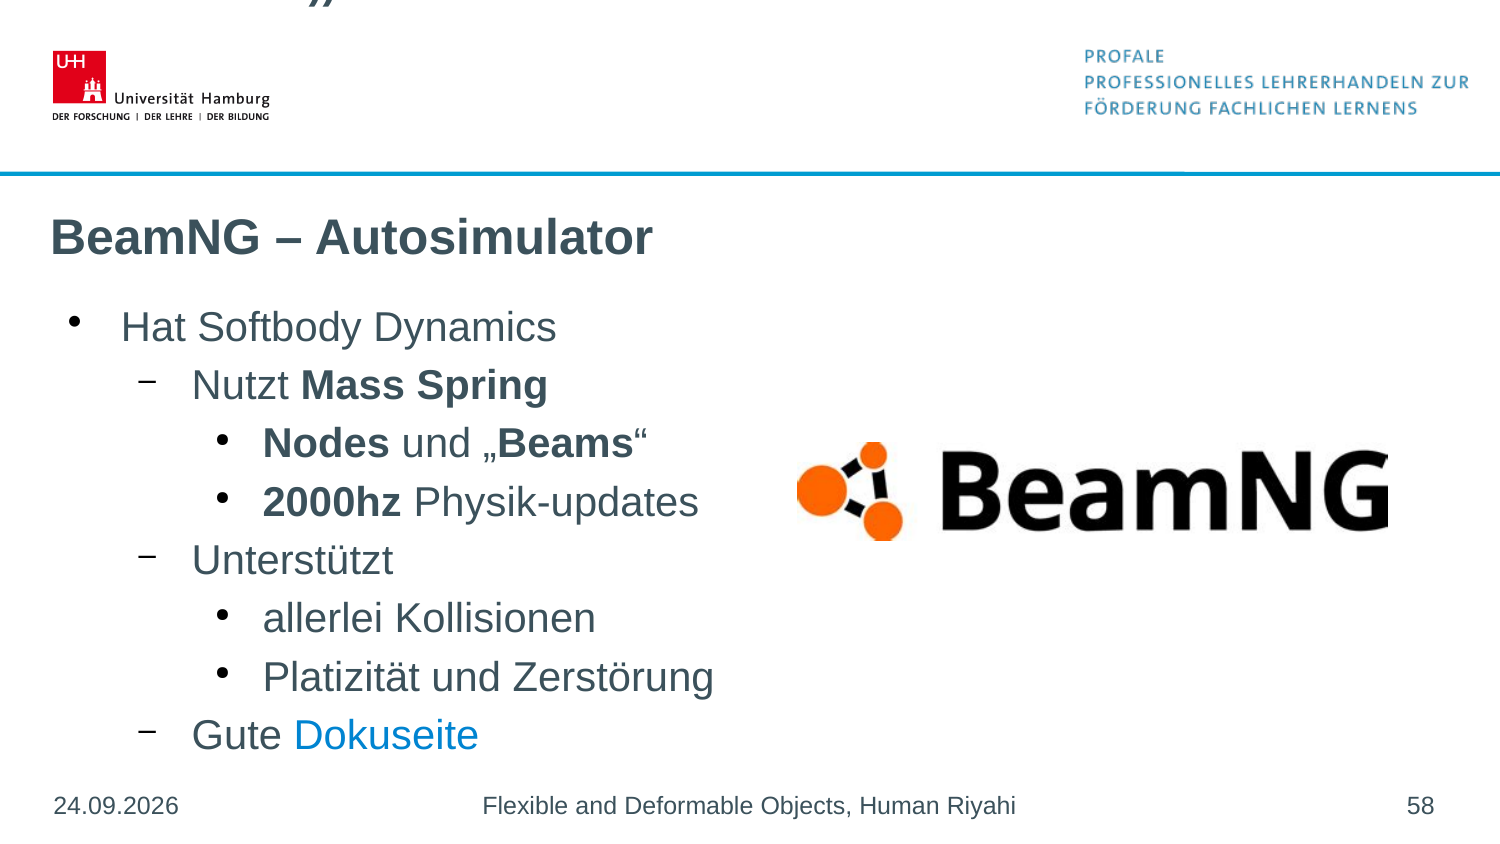

Quelle für Mass Spring Claim ist whitePaper
https://beamng.tech/blog/2021-06-21-beamng-tech-whitepaper/bng_technical_paper.pdf
Dokuseite verlinken
Unwichtig (Wie funktioninert eine so hohe Updaterate? (Quelle suchen))
# BeamNG – Autosimulator
Hat Softbody Dynamics
Nutzt Mass Spring
Nodes und „Beams“
2000hz Physik-updates
Unterstützt
allerlei Kollisionen
Platizität und Zerstörung
Gute Dokuseite
Flexible and Deformable Objects, Human Riyahi